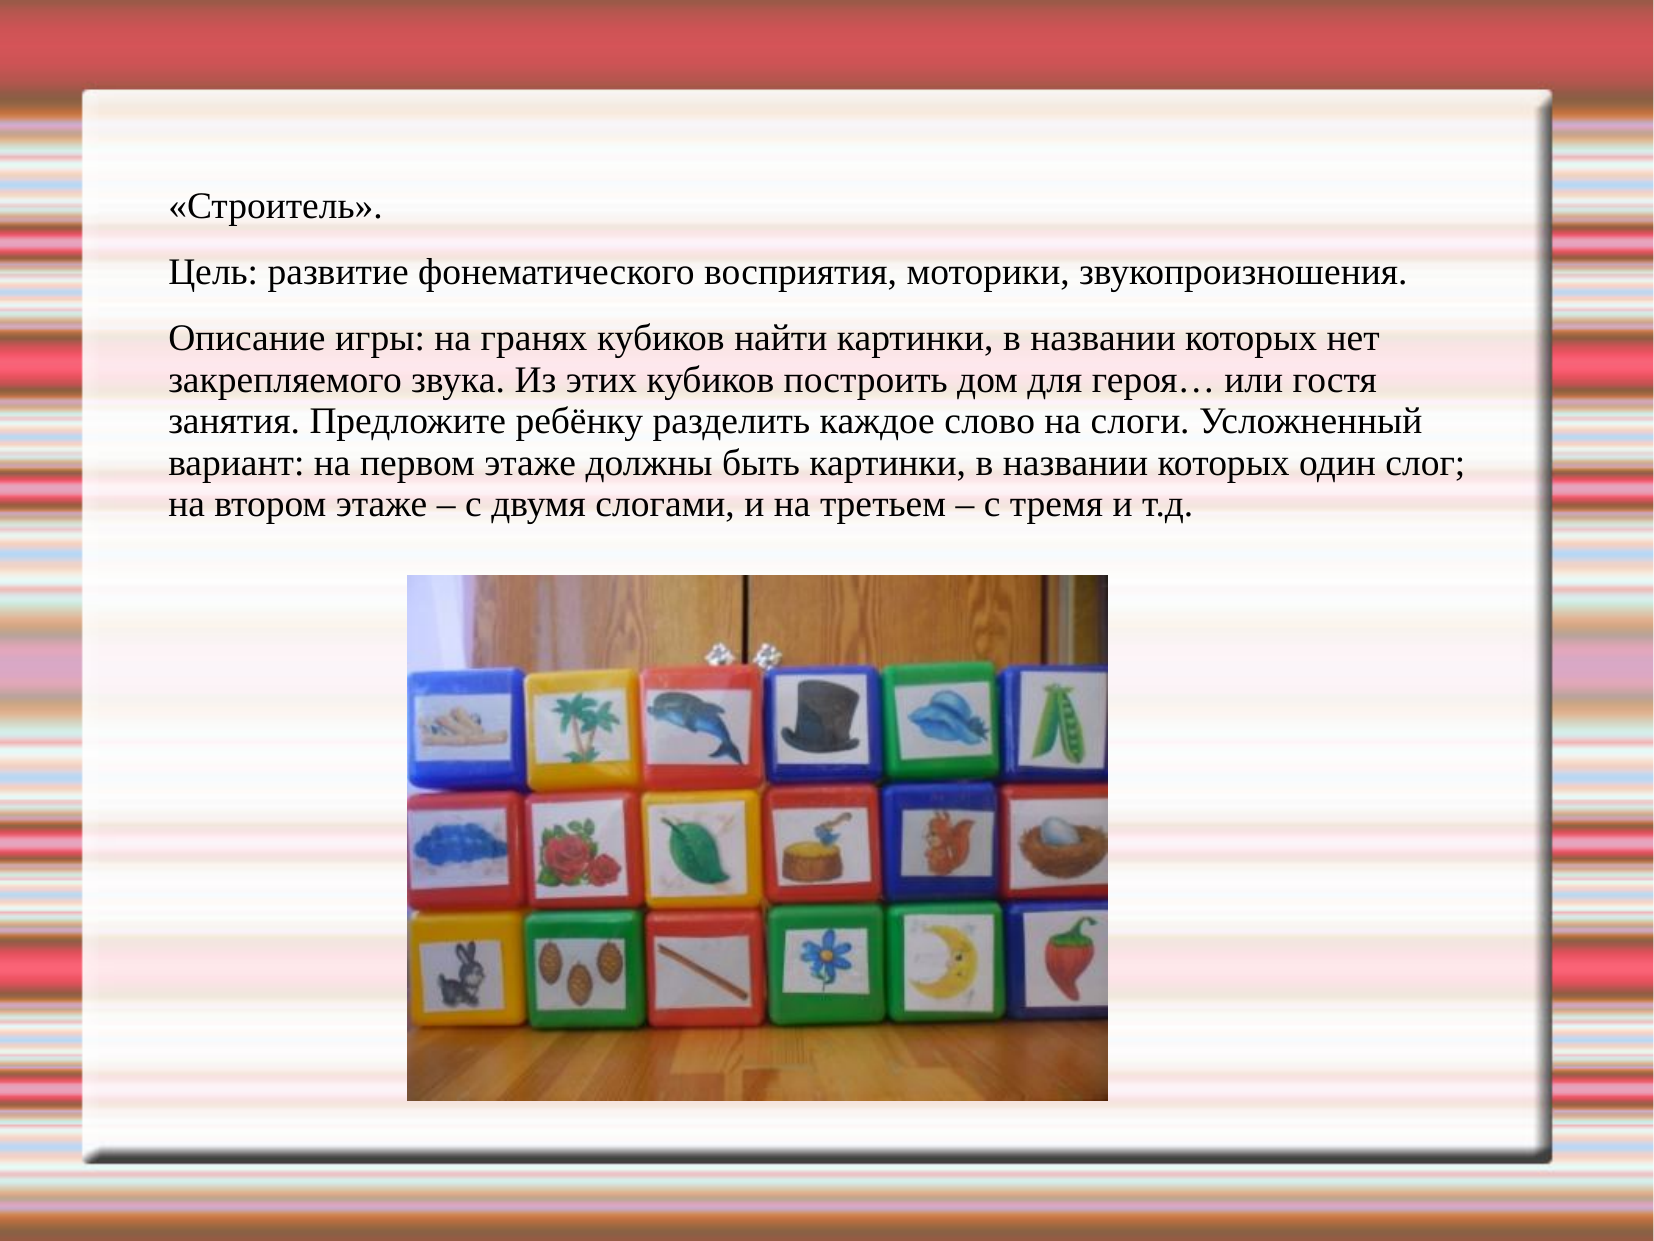

#
«Строитель».
Цель: развитие фонематического восприятия, моторики, звукопроизношения.
Описание игры: на гранях кубиков найти картинки, в названии которых нет закрепляемого звука. Из этих кубиков построить дом для героя… или гостя занятия. Предложите ребёнку разделить каждое слово на слоги. Усложненный вариант: на первом этаже должны быть картинки, в названии которых один слог; на втором этаже – с двумя слогами, и на третьем – с тремя и т.д.